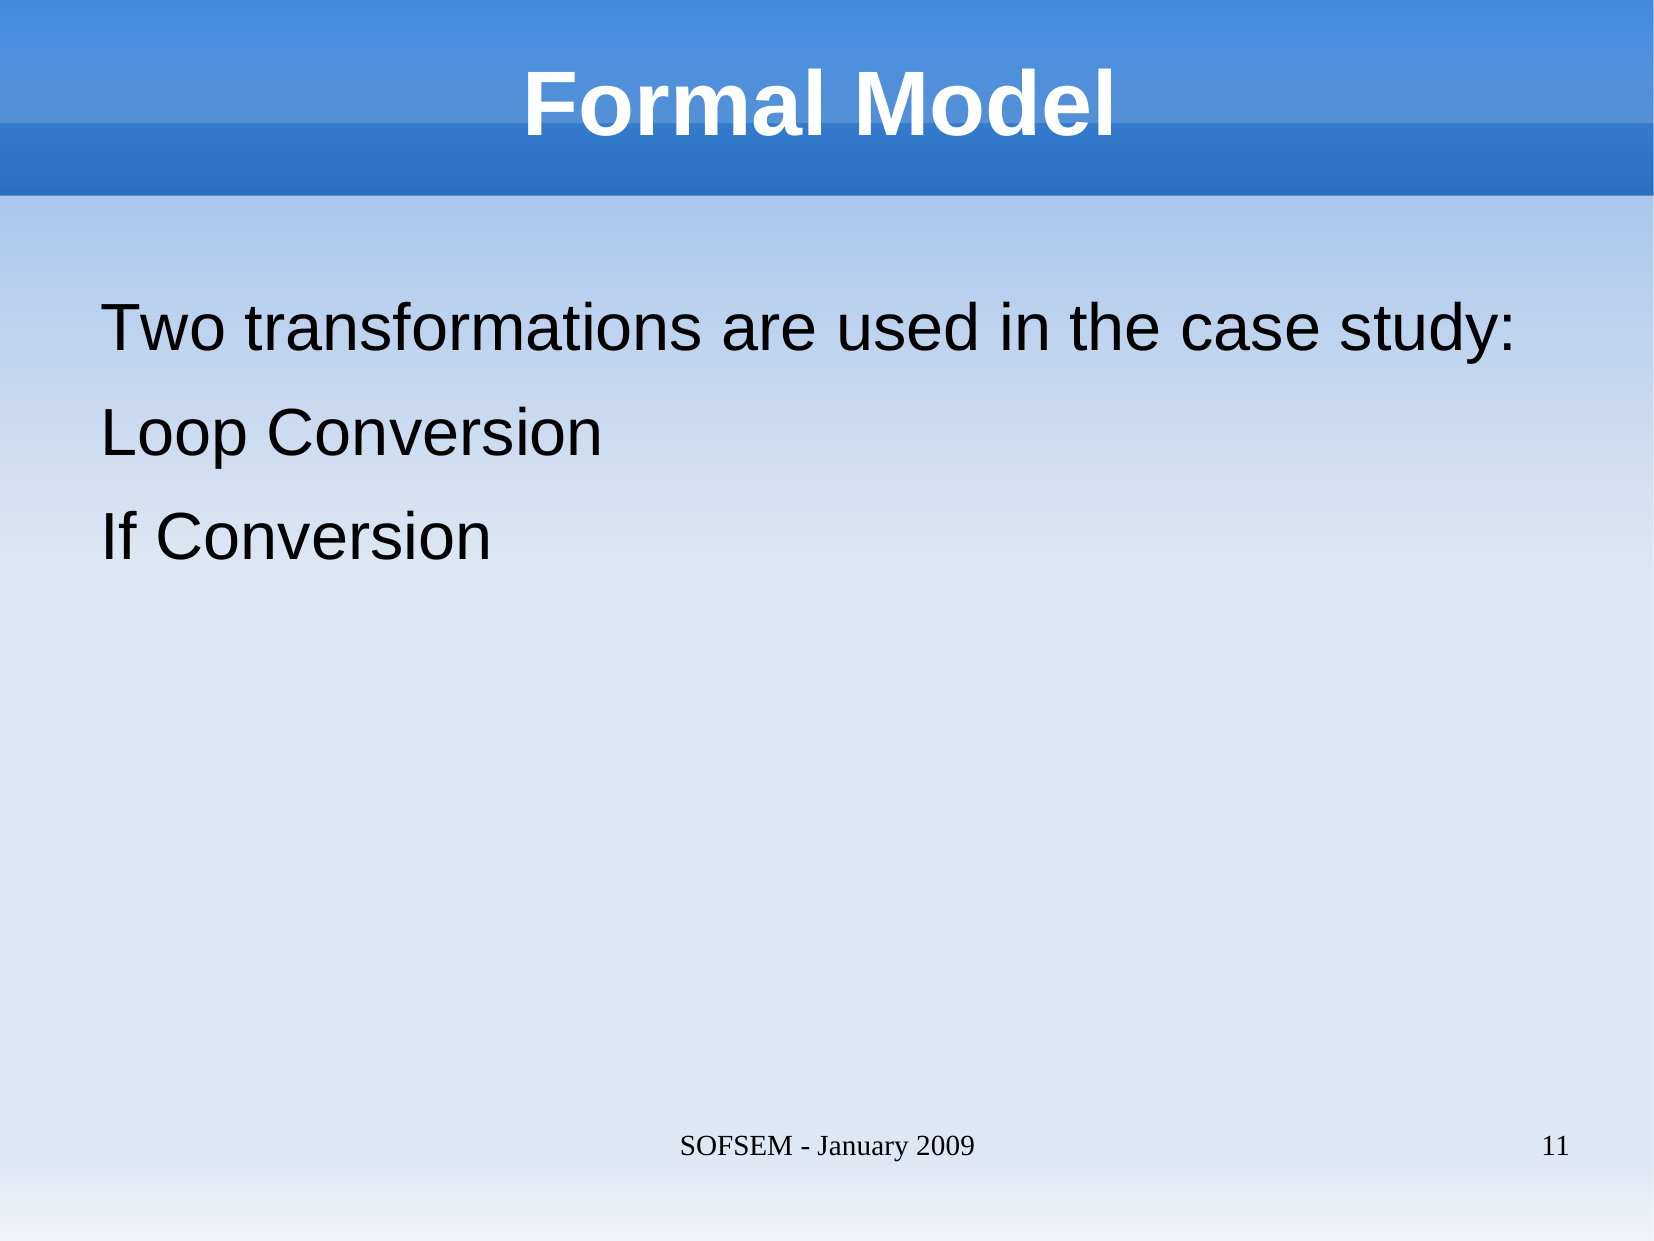

# Formal Model
Two transformations are used in the case study:
Loop Conversion
If Conversion
SOFSEM - January 2009
11